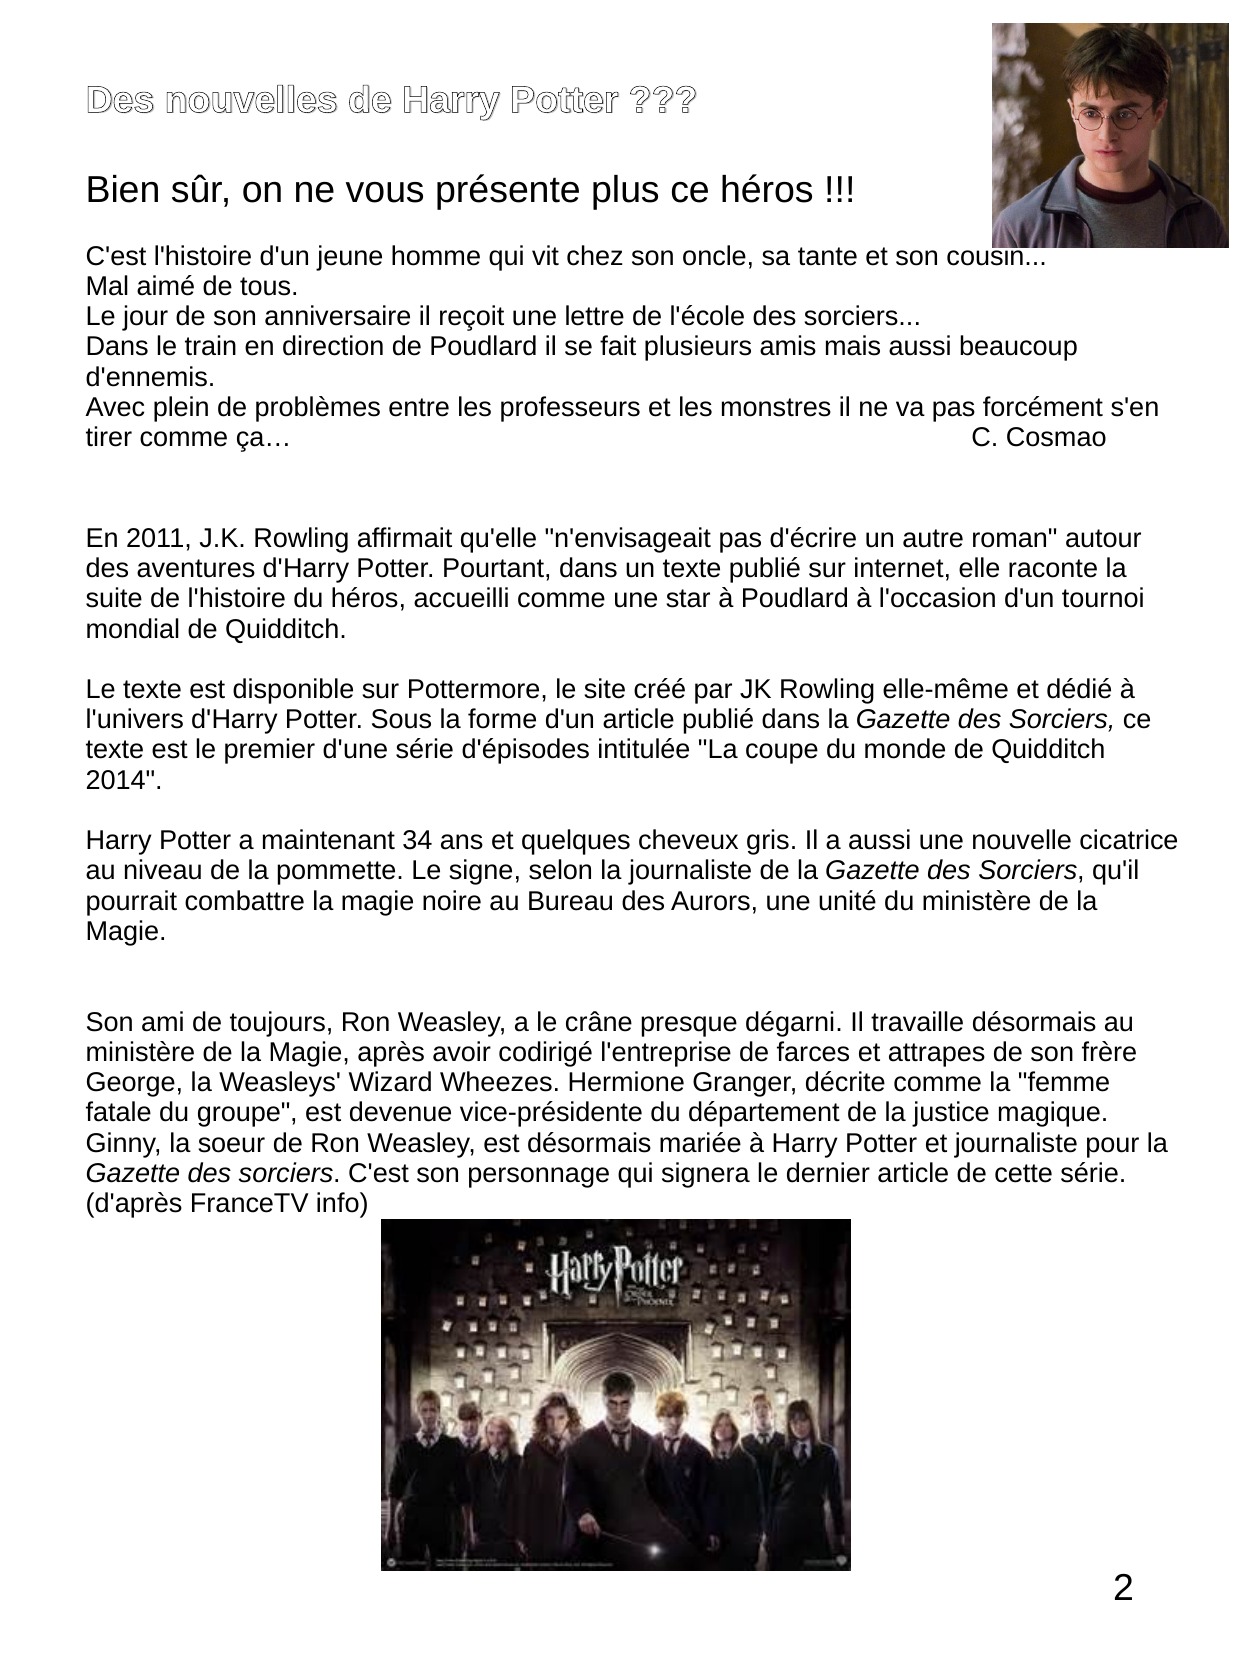

Des nouvelles de Harry Potter ???
Bien sûr, on ne vous présente plus ce héros !!!
C'est l'histoire d'un jeune homme qui vit chez son oncle, sa tante et son cousin...
Mal aimé de tous.
Le jour de son anniversaire il reçoit une lettre de l'école des sorciers...
Dans le train en direction de Poudlard il se fait plusieurs amis mais aussi beaucoup d'ennemis.
Avec plein de problèmes entre les professeurs et les monstres il ne va pas forcément s'en tirer comme ça… 									C. Cosmao
En 2011, J.K. Rowling affirmait qu'elle "n'envisageait pas d'écrire un autre roman" autour des aventures d'Harry Potter. Pourtant, dans un texte publié sur internet, elle raconte la suite de l'histoire du héros, accueilli comme une star à Poudlard à l'occasion d'un tournoi mondial de Quidditch.
Le texte est disponible sur Pottermore, le site créé par JK Rowling elle-même et dédié à l'univers d'Harry Potter. Sous la forme d'un article publié dans la Gazette des Sorciers, ce texte est le premier d'une série d'épisodes intitulée "La coupe du monde de Quidditch 2014".
Harry Potter a maintenant 34 ans et quelques cheveux gris. Il a aussi une nouvelle cicatrice au niveau de la pommette. Le signe, selon la journaliste de la Gazette des Sorciers, qu'il pourrait combattre la magie noire au Bureau des Aurors, une unité du ministère de la Magie.
Son ami de toujours, Ron Weasley, a le crâne presque dégarni. Il travaille désormais au ministère de la Magie, après avoir codirigé l'entreprise de farces et attrapes de son frère George, la Weasleys' Wizard Wheezes. Hermione Granger, décrite comme la "femme fatale du groupe", est devenue vice-présidente du département de la justice magique. Ginny, la soeur de Ron Weasley, est désormais mariée à Harry Potter et journaliste pour la Gazette des sorciers. C'est son personnage qui signera le dernier article de cette série.
(d'après FranceTV info)
2